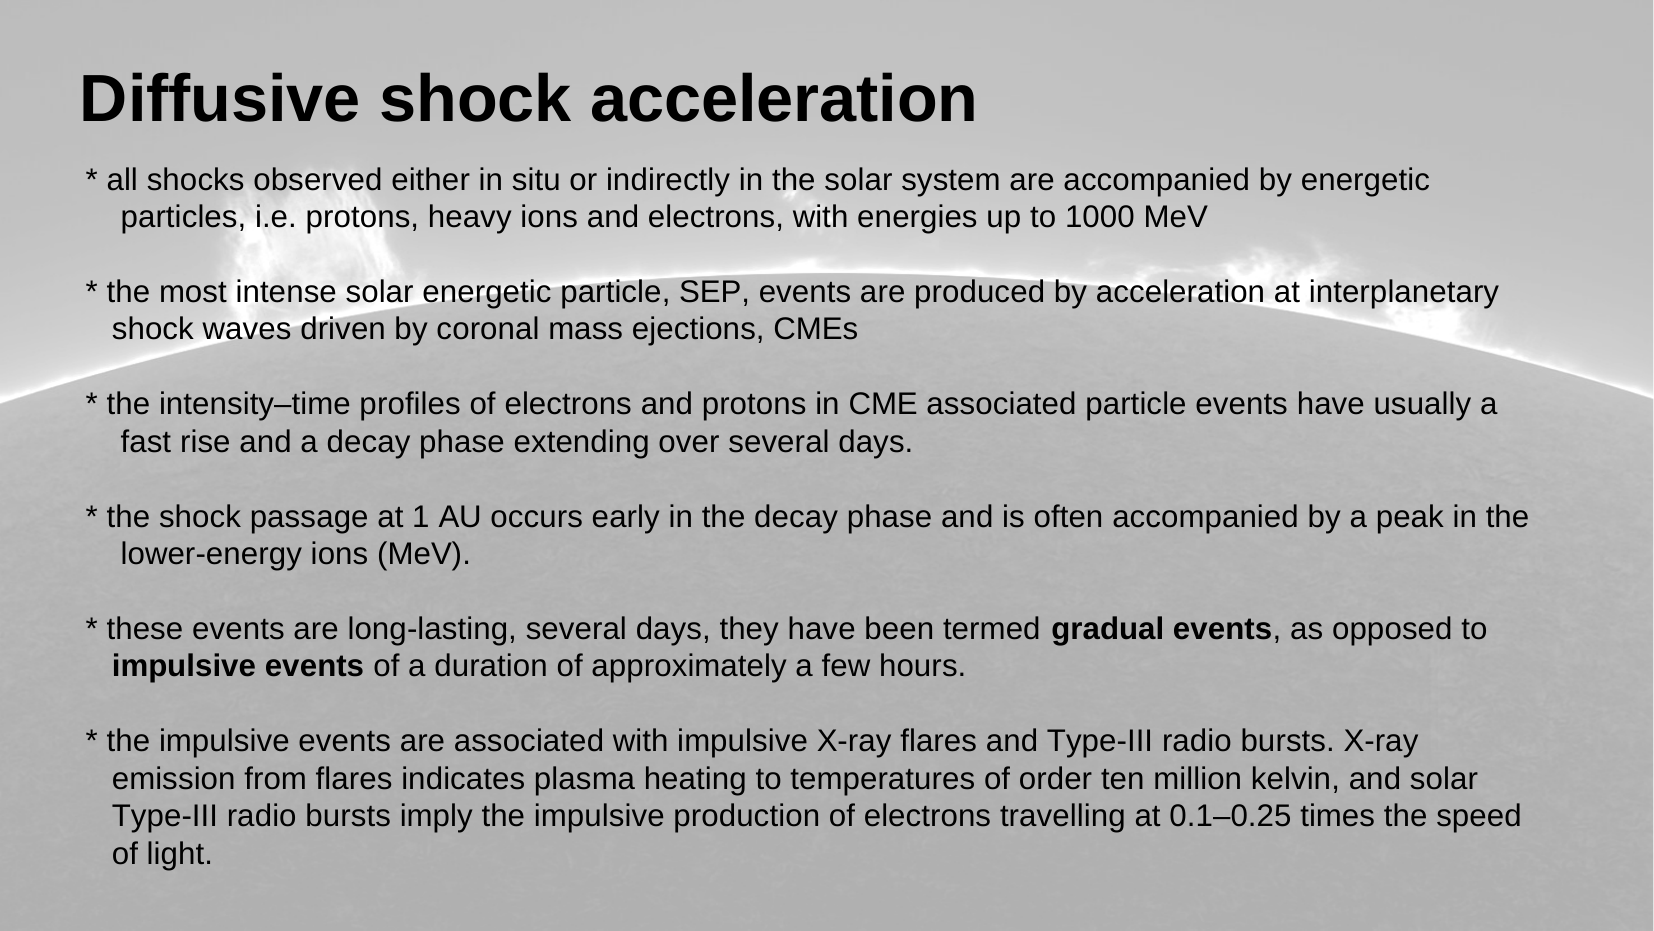

Diffusive shock acceleration
* all shocks observed either in situ or indirectly in the solar system are accompanied by energetic
 particles, i.e. protons, heavy ions and electrons, with energies up to 1000 MeV
* the most intense solar energetic particle, SEP, events are produced by acceleration at interplanetary
 shock waves driven by coronal mass ejections, CMEs
* the intensity–time profiles of electrons and protons in CME associated particle events have usually a
 fast rise and a decay phase extending over several days.
* the shock passage at 1 AU occurs early in the decay phase and is often accompanied by a peak in the
 lower-energy ions (MeV).
* these events are long-lasting, several days, they have been termed gradual events, as opposed to
 impulsive events of a duration of approximately a few hours.
* the impulsive events are associated with impulsive X-ray flares and Type-III radio bursts. X-ray
 emission from flares indicates plasma heating to temperatures of order ten million kelvin, and solar
 Type-III radio bursts imply the impulsive production of electrons travelling at 0.1–0.25 times the speed
 of light.